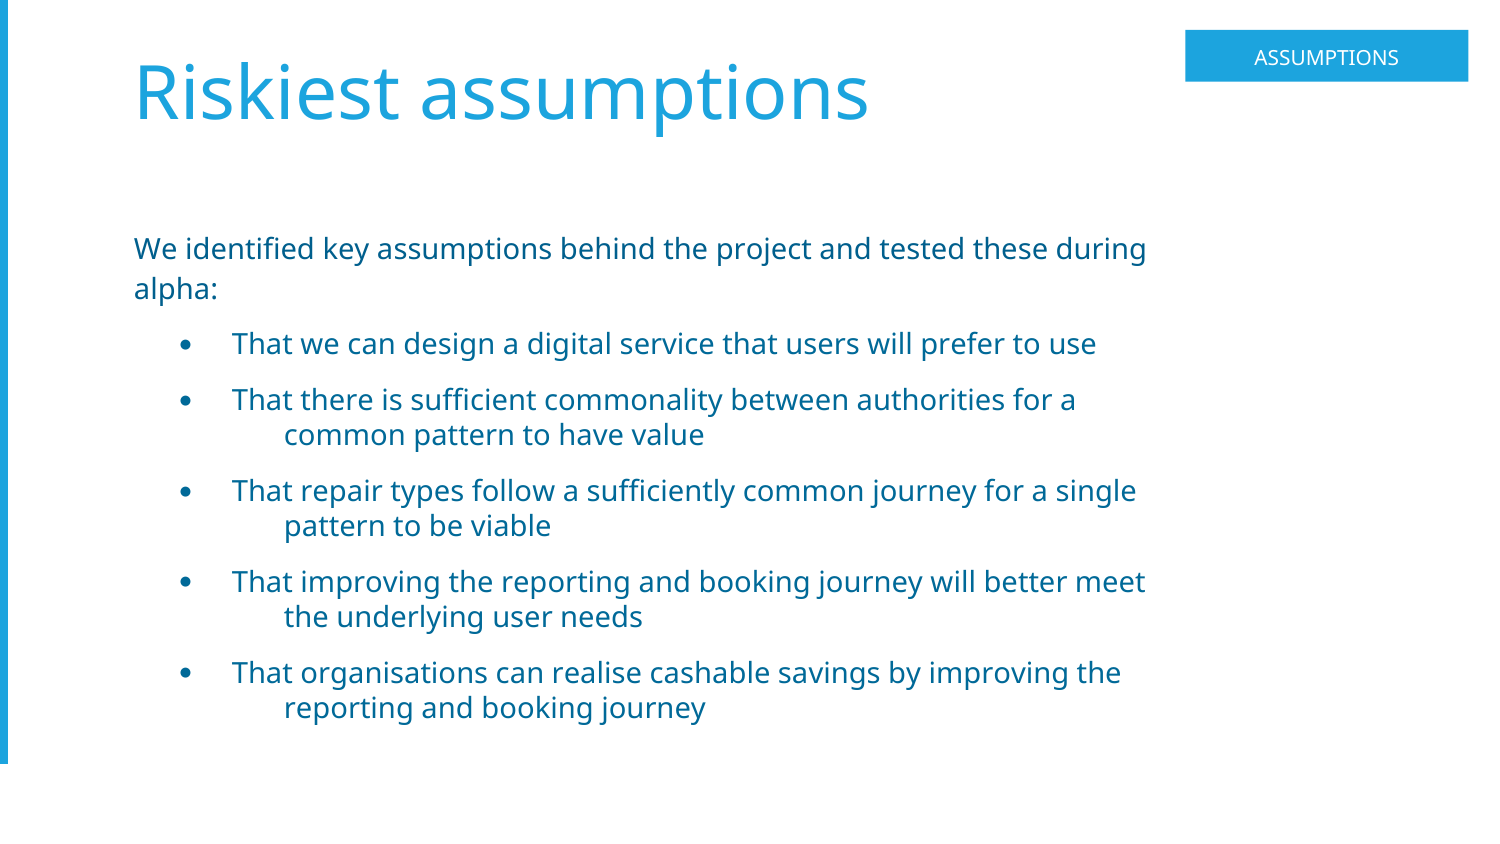

Riskiest assumptions
ASSUMPTIONS
We identified key assumptions behind the project and tested these during alpha:
That we can design a digital service that users will prefer to use
That there is sufficient commonality between authorities for a common pattern to have value
That repair types follow a sufficiently common journey for a single pattern to be viable
That improving the reporting and booking journey will better meet the underlying user needs
That organisations can realise cashable savings by improving the reporting and booking journey